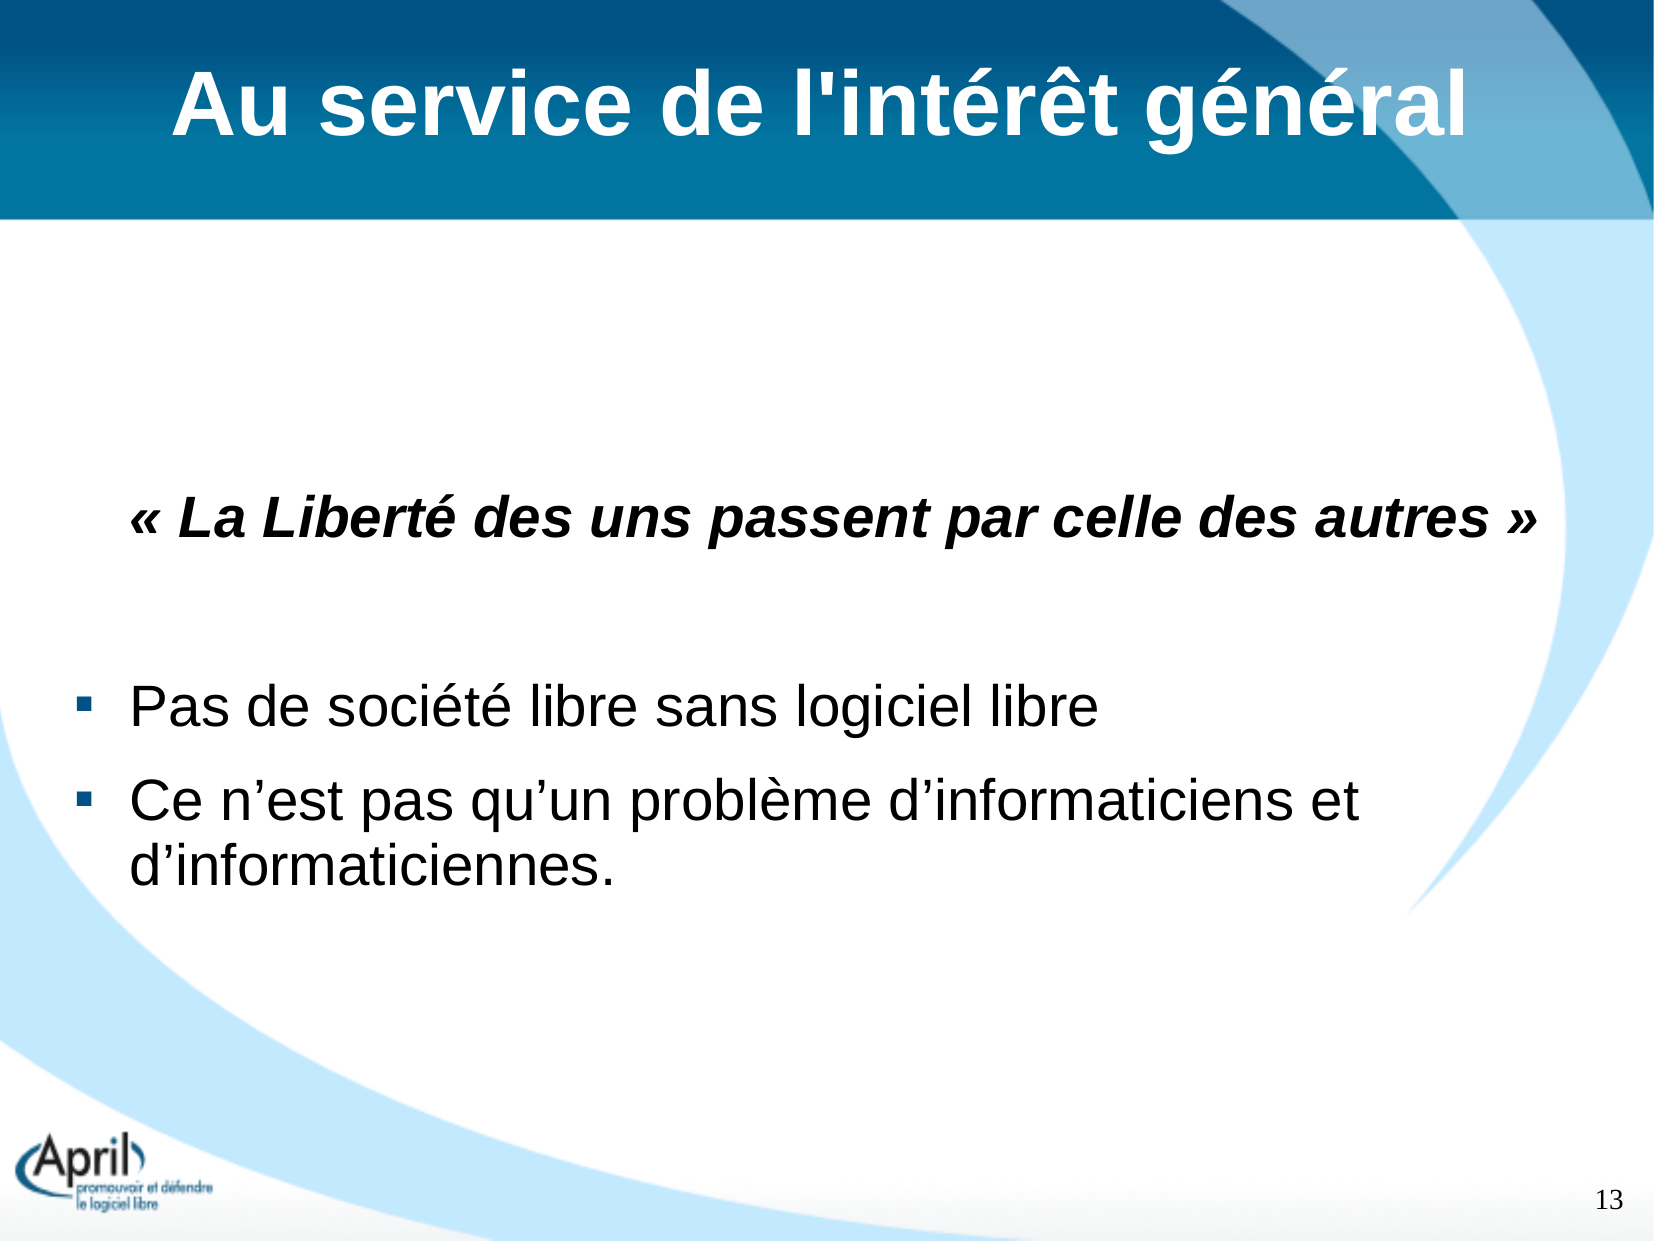

# Au service de l'intérêt général
« La Liberté des uns passent par celle des autres »
Pas de société libre sans logiciel libre
Ce n’est pas qu’un problème d’informaticiens et d’informaticiennes.
13